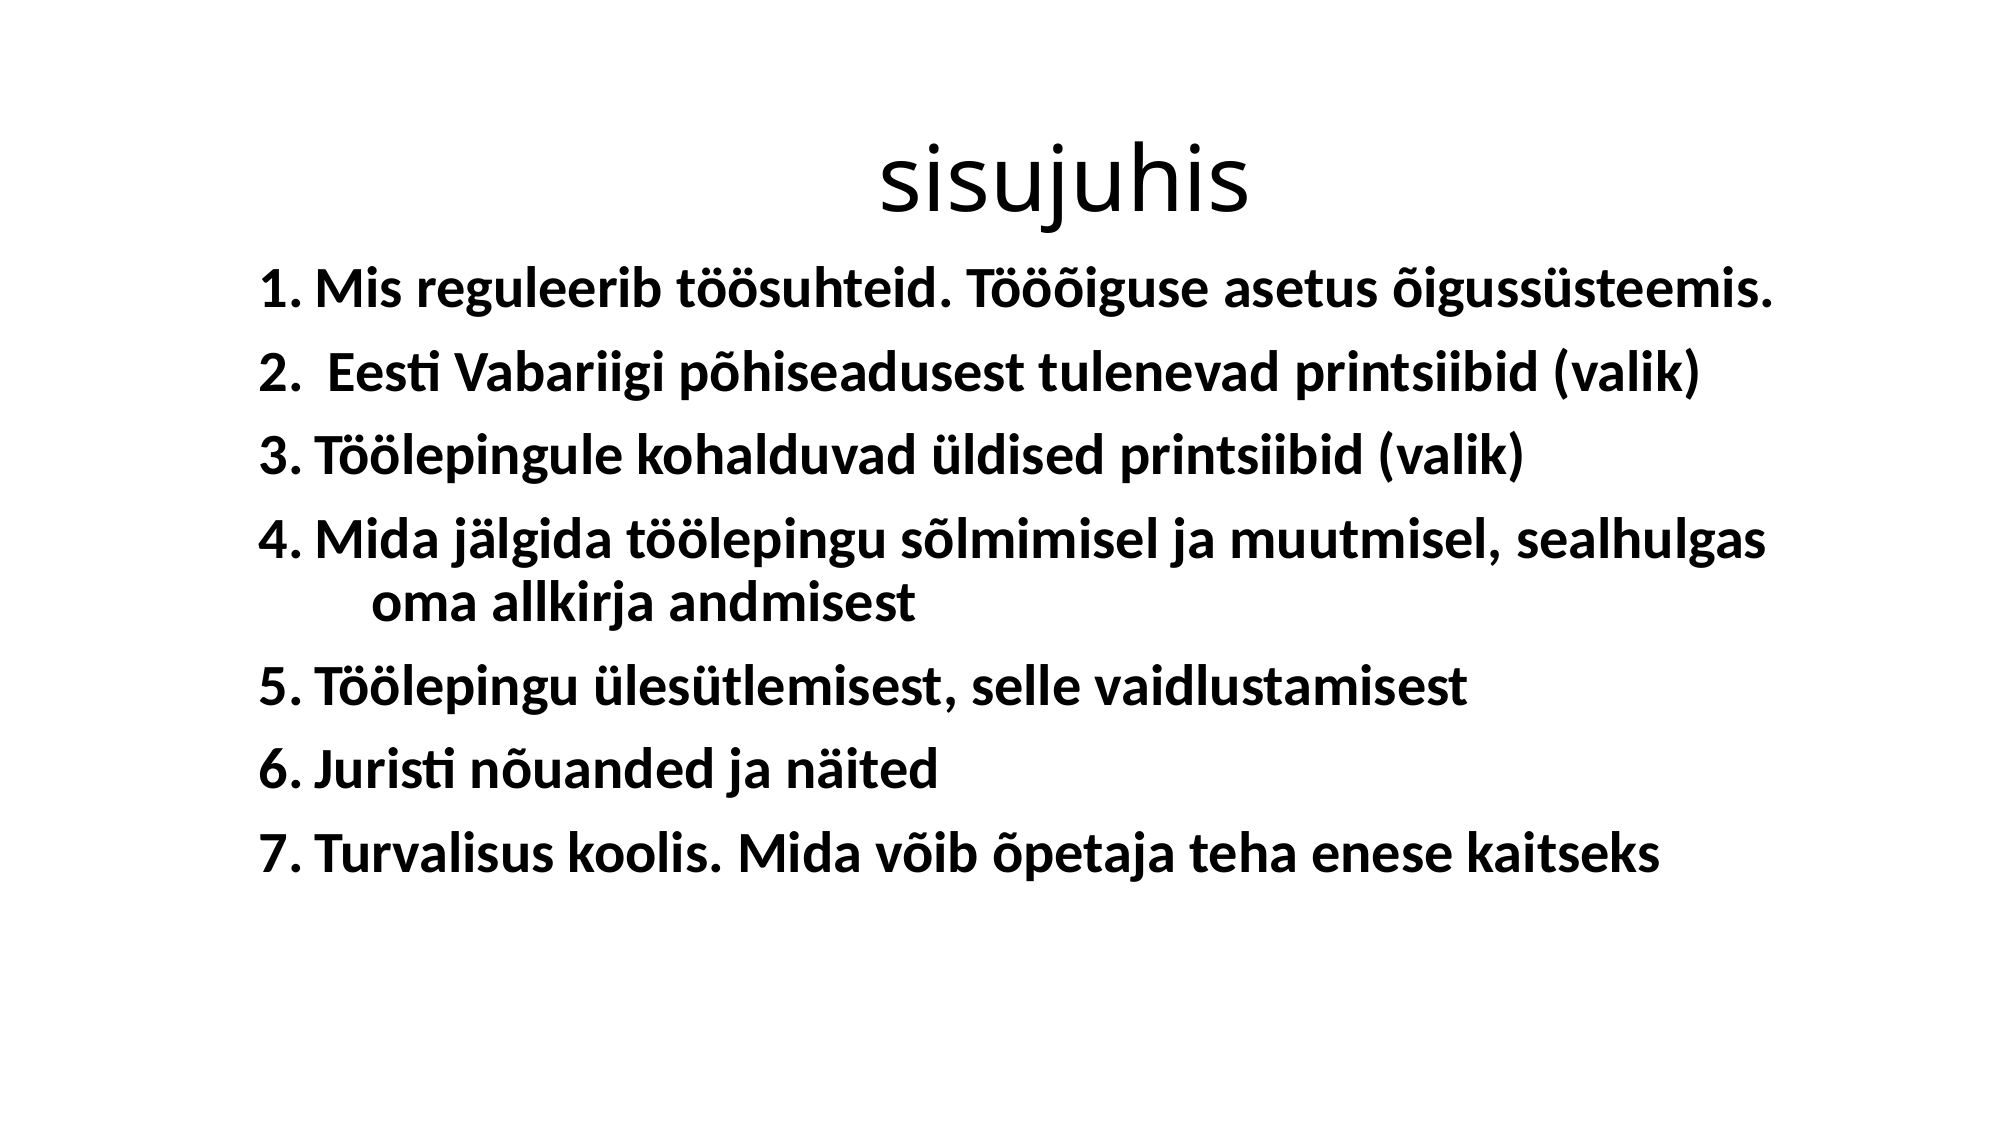

# sisujuhis
Mis reguleerib töösuhteid. Tööõiguse asetus õigussüsteemis.
 Eesti Vabariigi põhiseadusest tulenevad printsiibid (valik)
Töölepingule kohalduvad üldised printsiibid (valik)
Mida jälgida töölepingu sõlmimisel ja muutmisel, sealhulgas oma allkirja andmisest
Töölepingu ülesütlemisest, selle vaidlustamisest
Juristi nõuanded ja näited
Turvalisus koolis. Mida võib õpetaja teha enese kaitseks